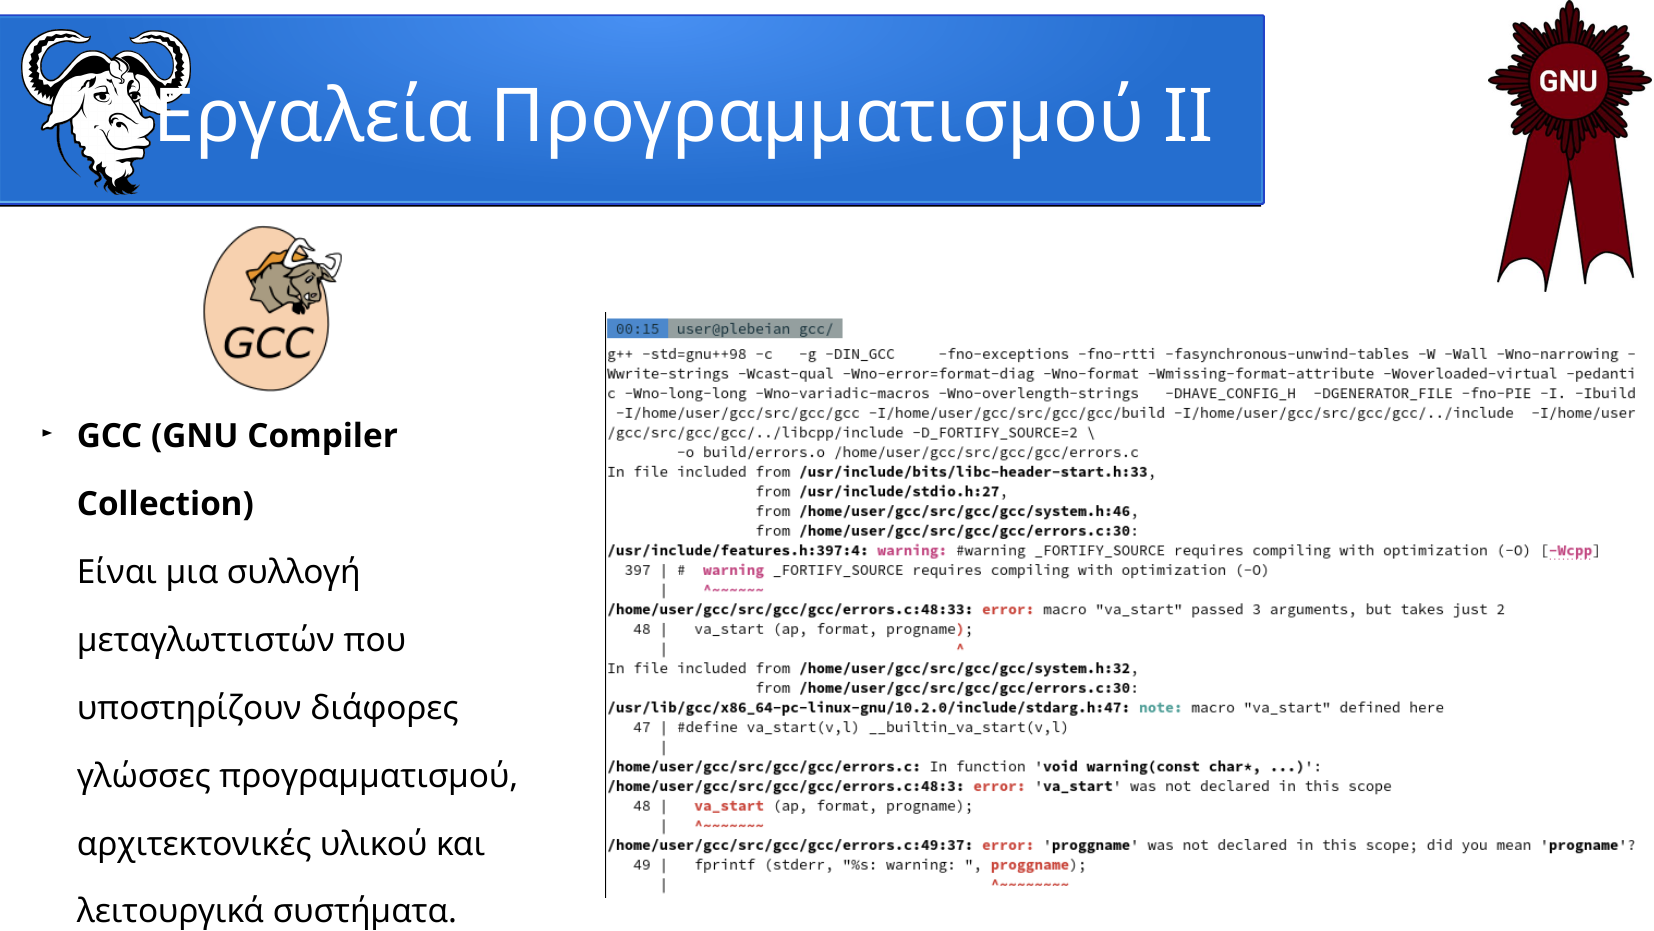

# Εργαλεία Προγραμματισμού II
GCC (GNU Compiler Collection)
Είναι μια συλλογή μεταγλωττιστών που υποστηρίζουν διάφορες γλώσσες προγραμματισμού, αρχιτεκτονικές υλικού και λειτουργικά συστήματα.
Άδεια: GPLv3+
https://gcc.gnu.org/